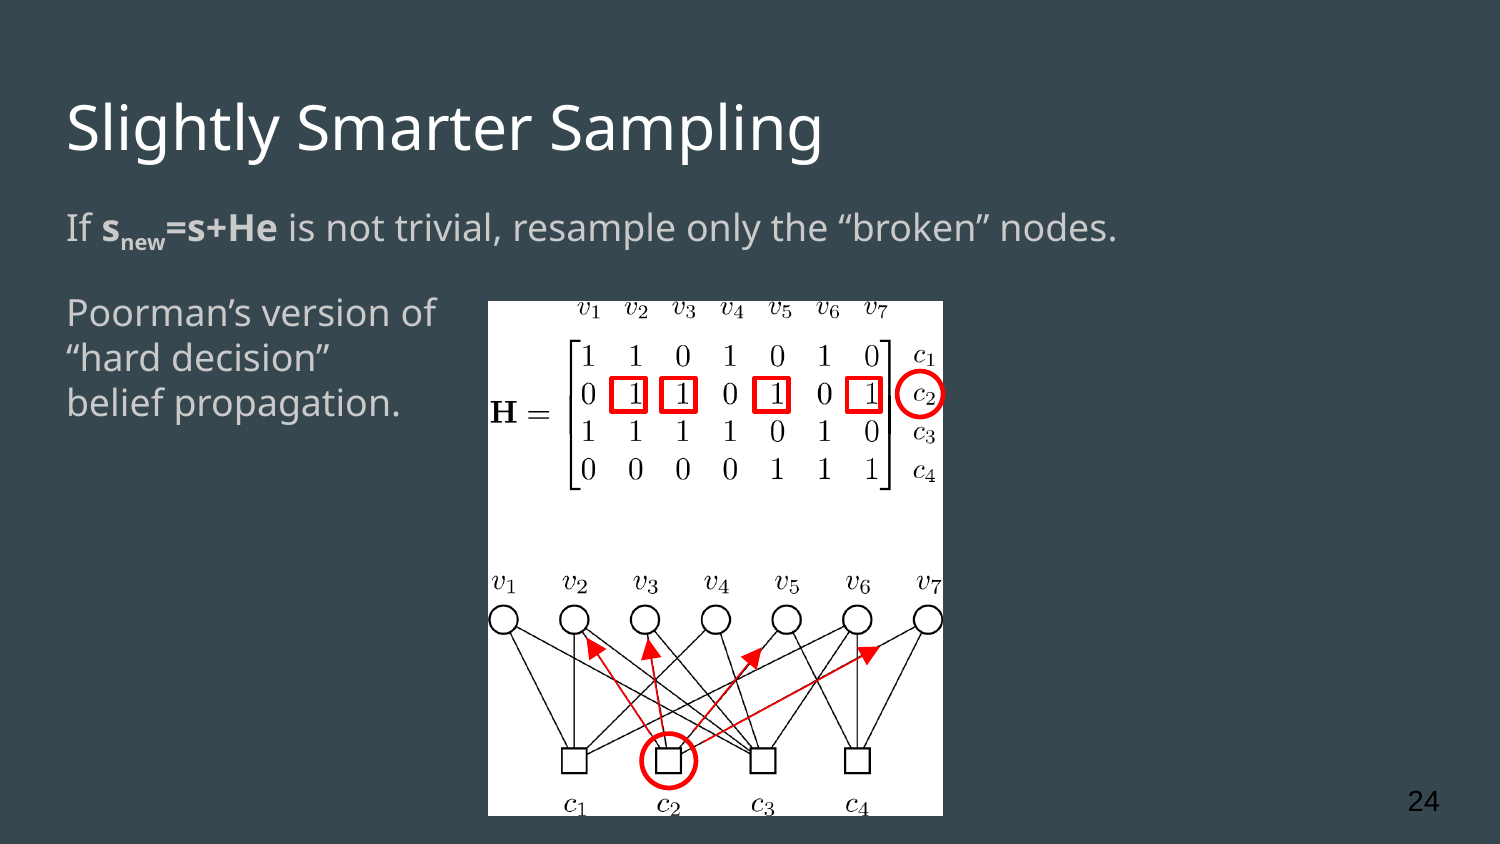

# Slightly Smarter Sampling
If snew=s+He is not trivial, resample only the “broken” nodes.
Poorman’s version of
“hard decision”
belief propagation.